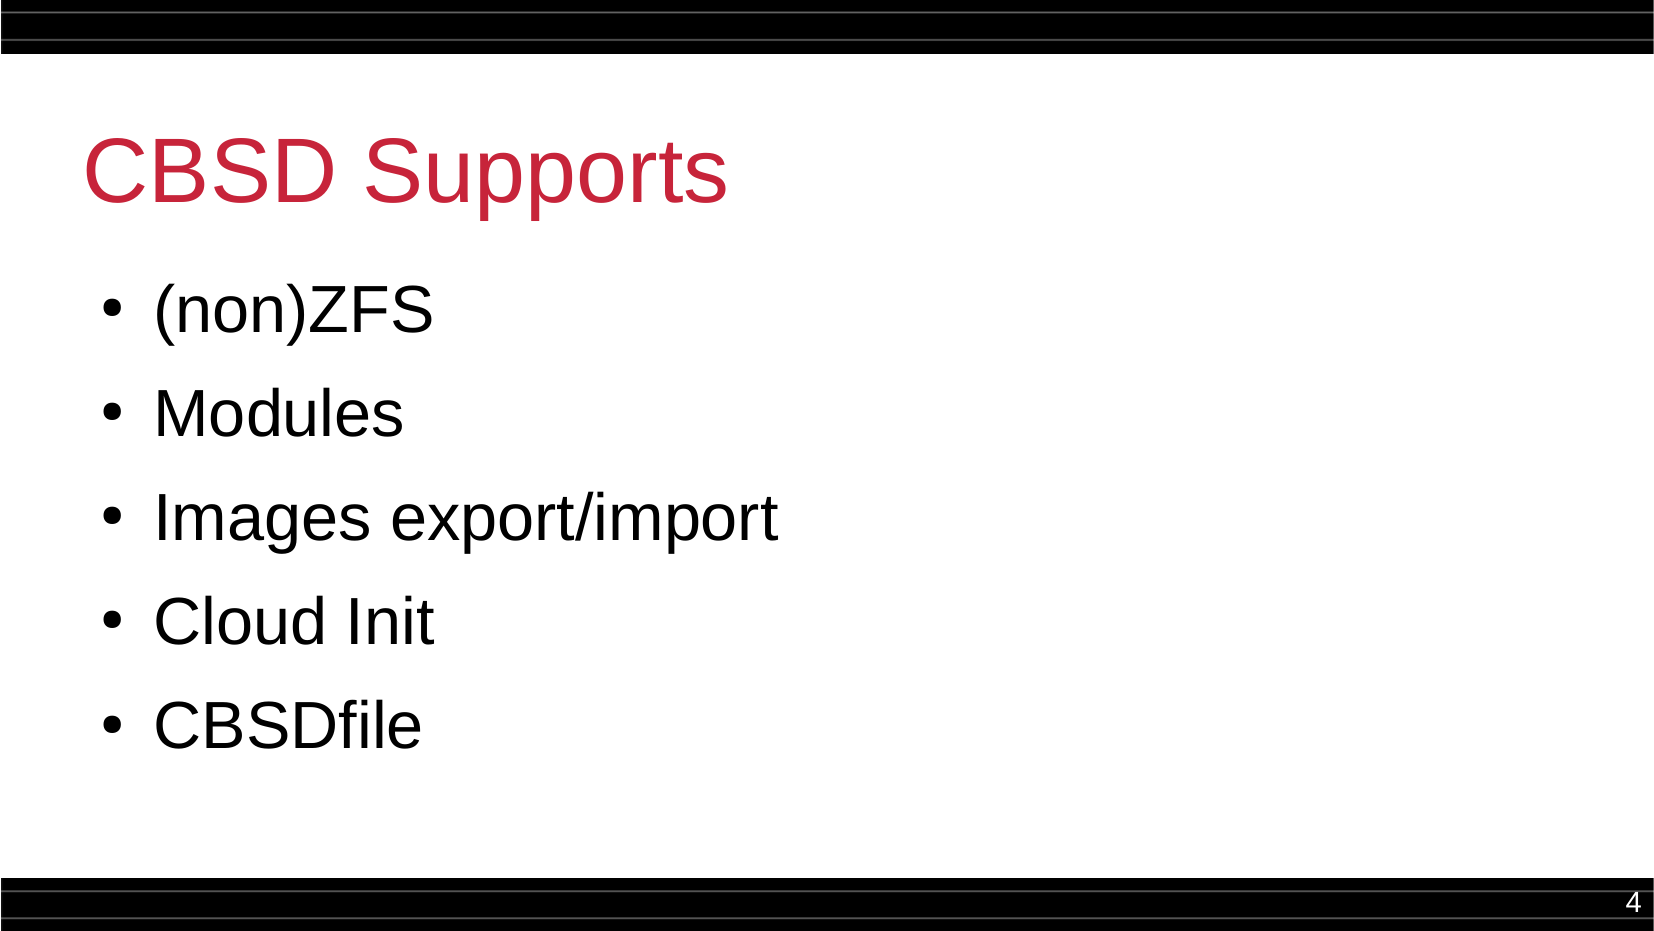

# CBSD Supports
(non)ZFS
Modules
Images export/import
Cloud Init
CBSDfile